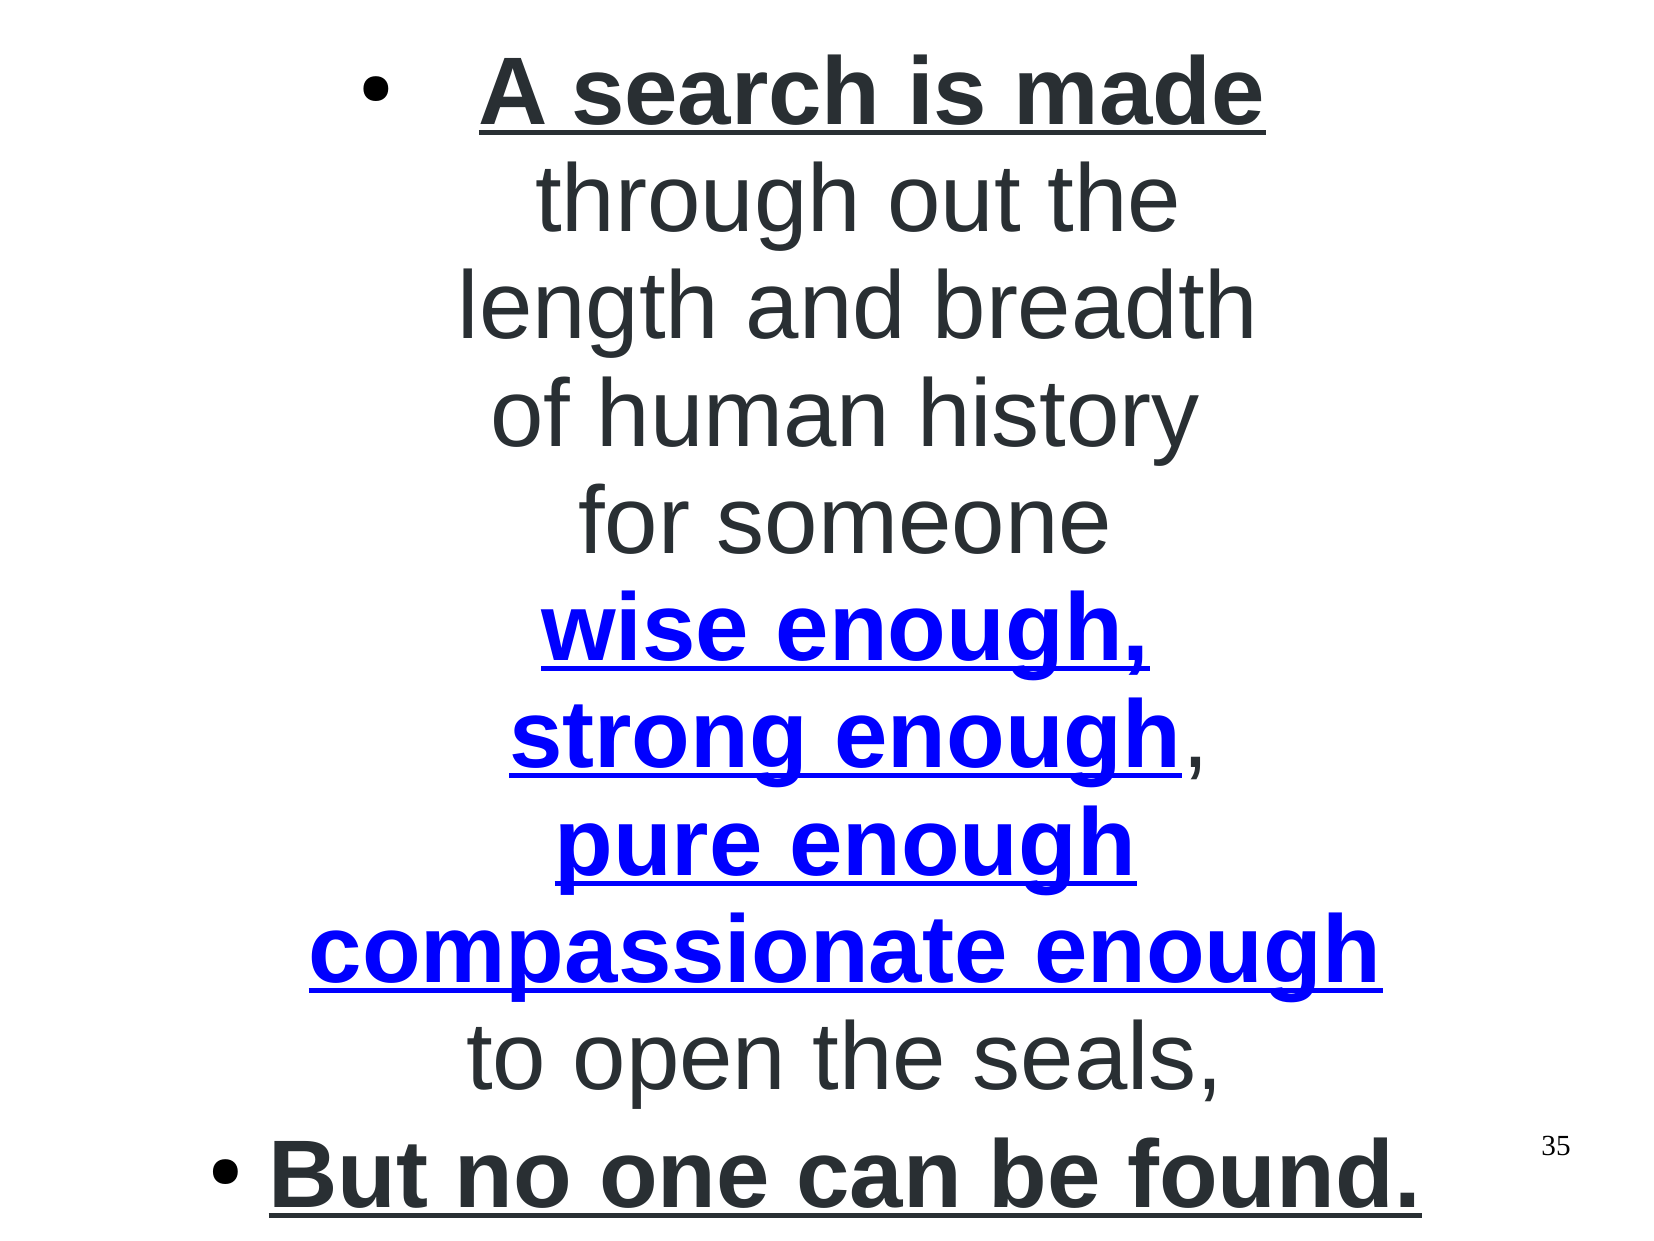

# A search is made through out the length and breadth of human history for someone wise enough, strong enough, pure enough compassionate enough to open the seals,
But no one can be found.
35